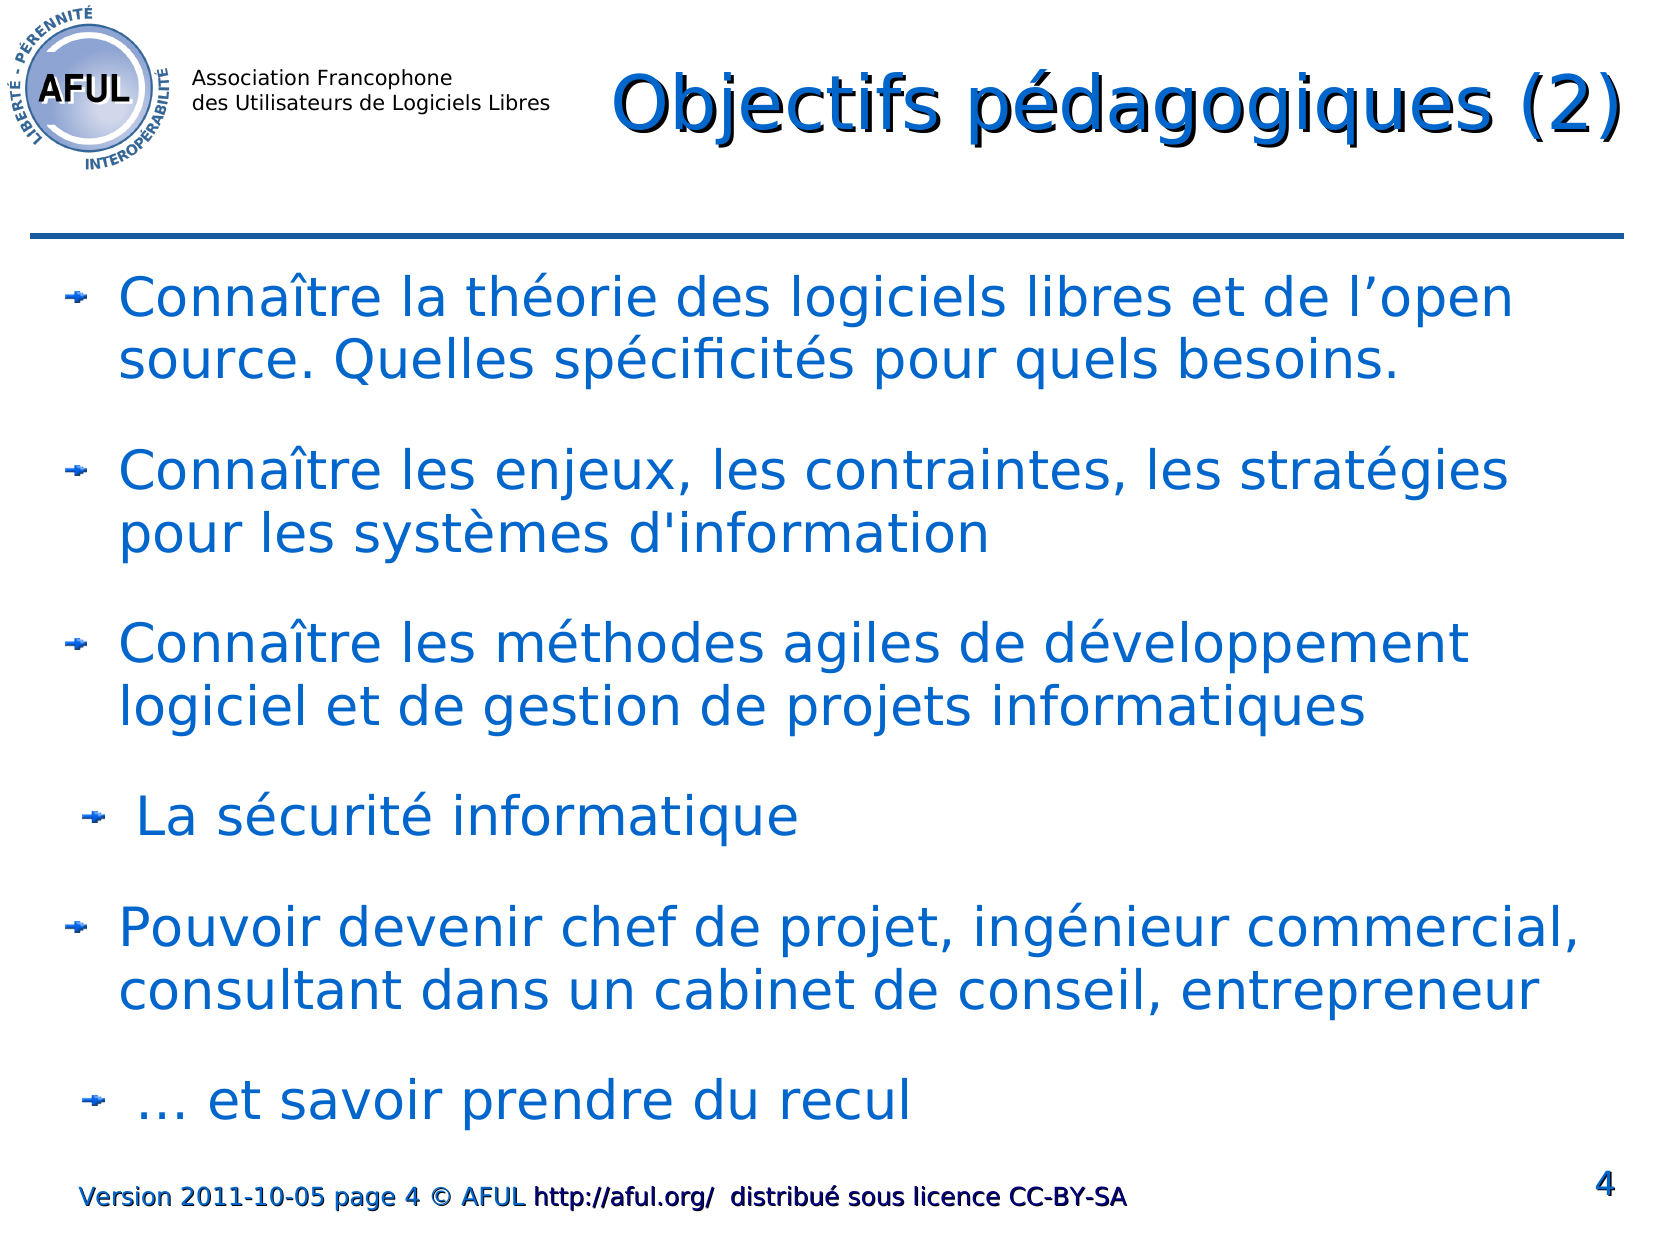

# Objectifs pédagogiques (2)
Connaître la théorie des logiciels libres et de l’open source. Quelles spécificités pour quels besoins.
Connaître les enjeux, les contraintes, les stratégies pour les systèmes d'information
Connaître les méthodes agiles de développement logiciel et de gestion de projets informatiques
La sécurité informatique
Pouvoir devenir chef de projet, ingénieur commercial, consultant dans un cabinet de conseil, entrepreneur
… et savoir prendre du recul